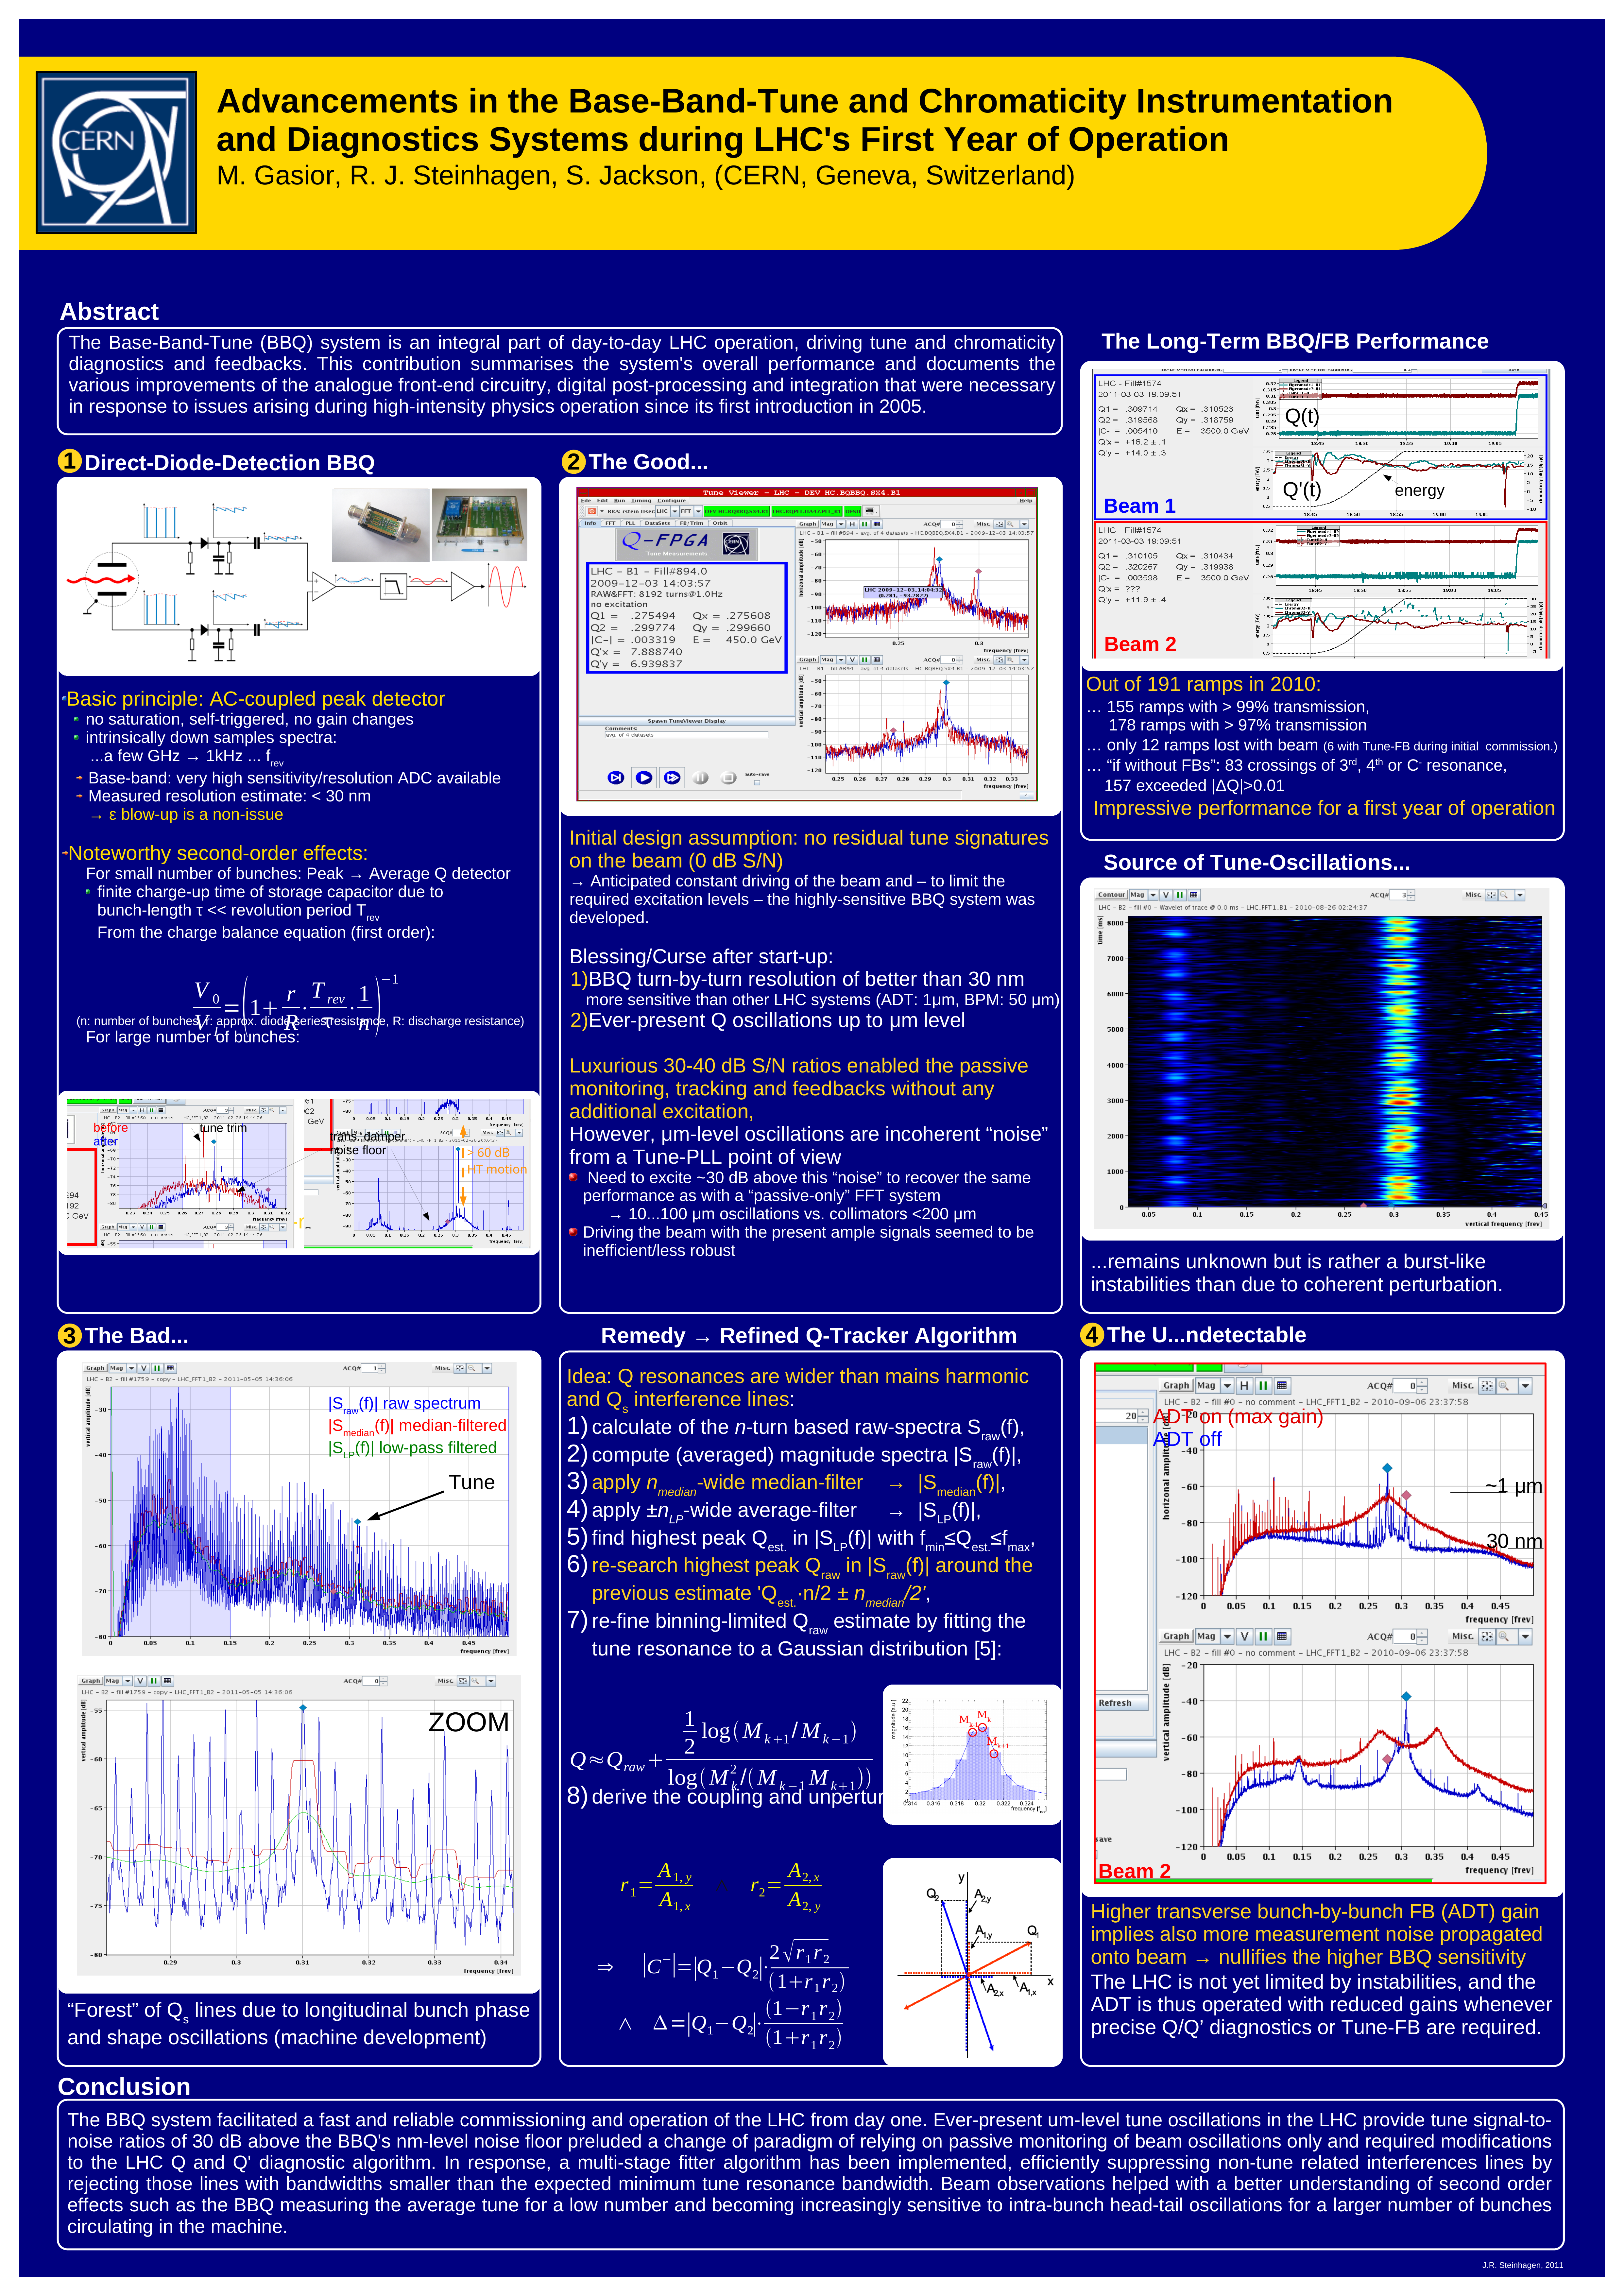

Advancements in the Base-Band-Tune and Chromaticity Instrumentation and Diagnostics Systems during LHC's First Year of Operation
M. Gasior, R. J. Steinhagen, S. Jackson, (CERN, Geneva, Switzerland)
Abstract
The Long-Term BBQ/FB Performance
The Base-Band-Tune (BBQ) system is an integral part of day-to-day LHC operation, driving tune and chromaticity diagnostics and feedbacks. This contribution summarises the system's overall performance and documents the various improvements of the analogue front-end circuitry, digital post-processing and integration that were necessary in response to issues arising during high-intensity physics operation since its first introduction in 2005.
Q(t)
1
The Good...
2
Direct-Diode-Detection BBQ
Q'(t)
energy
Beam 1
Beam 2
Out of 191 ramps in 2010:
… 155 ramps with > 99% transmission, 			 178 ramps with > 97% transmission
… only 12 ramps lost with beam (6 with Tune-FB during initial commission.)
… “if without FBs”: 83 crossings of 3rd, 4th or C- resonance,
 157 exceeded |ΔQ|>0.01
Impressive performance for a first year of operation
Basic principle: AC-coupled peak detector
no saturation, self-triggered, no gain changes
intrinsically down samples spectra: 							 ...a few GHz → 1kHz ... frev
Base-band: very high sensitivity/resolution ADC available
Measured resolution estimate: < 30 nm 						 → ε blow-up is a non-issue
Noteworthy second-order effects:
For small number of bunches: Peak → Average Q detector
finite charge-up time of storage capacitor due to 		bunch-length τ << revolution period Trev
From the charge balance equation (first order):
 (n: number of bunches, r: approx. diode series resistance, R: discharge resistance)
For large number of bunches:
 BBQ is sensitive to GHz-range head-tail motion!
Initial design assumption: no residual tune signatures on the beam (0 dB S/N) 				 → Anticipated constant driving of the beam and – to limit the required excitation levels – the highly-sensitive BBQ system was developed.
Blessing/Curse after start-up:
BBQ turn-by-turn resolution of better than 30 nm 	 more sensitive than other LHC systems (ADT: 1μm, BPM: 50 μm)
Ever-present Q oscillations up to μm level
Luxurious 30-40 dB S/N ratios enabled the passive monitoring, tracking and feedbacks without any additional excitation,
However, μm-level oscillations are incoherent “noise” from a Tune-PLL point of view
 Need to excite ~30 dB above this “noise” to recover the same performance as with a “passive-only” FFT system						→ 10...100 μm oscillations vs. collimators <200 μm
Driving the beam with the present ample signals seemed to be inefficient/less robust
Source of Tune-Oscillations...
before
after
tune trim
trans. damper
noise floor
> 60 dB
HT motion
...remains unknown but is rather a burst-like instabilities than due to coherent perturbation.
The U...ndetectable
4
The Bad...
Remedy → Refined Q-Tracker Algorithm
3
Idea: Q resonances are wider than mains harmonic and Qs interference lines:
calculate of the n-turn based raw-spectra Sraw(f),
compute (averaged) magnitude spectra |Sraw(f)|,
apply nmedian-wide median-filter	→ |Smedian(f)|,
apply ±nLP-wide average-filter		→ |SLP(f)|,
find highest peak Qest. in |SLP(f)| with fmin≤Qest.≤fmax,
re-search highest peak Qraw in |Sraw(f)| around the previous estimate 'Qest.·n/2 ± nmedian/2',
re-fine binning-limited Qraw estimate by fitting the tune resonance to a Gaussian distribution [5]:
derive the coupling and unperturbed tunes [6]:
|Sraw(f)| raw spectrum
|Smedian(f)| median-filtered
|SLP(f)| low-pass filtered
ADT on (max gain)
ADT off
Tune
~1 μm
30 nm
Beam 1
Mk
Mk-1
Mk+1
ZOOM
Beam 2
Higher transverse bunch-by-bunch FB (ADT) gain implies also more measurement noise propagated onto beam → nullifies the higher BBQ sensitivity
The LHC is not yet limited by instabilities, and the ADT is thus operated with reduced gains whenever precise Q/Q’ diagnostics or Tune-FB are required.
“Forest” of Qs lines due to longitudinal bunch phase and shape oscillations (machine development)
Conclusion
The BBQ system facilitated a fast and reliable commissioning and operation of the LHC from day one. Ever-present um-level tune oscillations in the LHC provide tune signal-to-noise ratios of 30 dB above the BBQ's nm-level noise floor preluded a change of paradigm of relying on passive monitoring of beam oscillations only and required modifications to the LHC Q and Q' diagnostic algorithm. In response, a multi-stage fitter algorithm has been implemented, efficiently suppressing non-tune related interferences lines by rejecting those lines with bandwidths smaller than the expected minimum tune resonance bandwidth. Beam observations helped with a better understanding of second order effects such as the BBQ measuring the average tune for a low number and becoming increasingly sensitive to intra-bunch head-tail oscillations for a larger number of bunches circulating in the machine.
J.R. Steinhagen, 2011